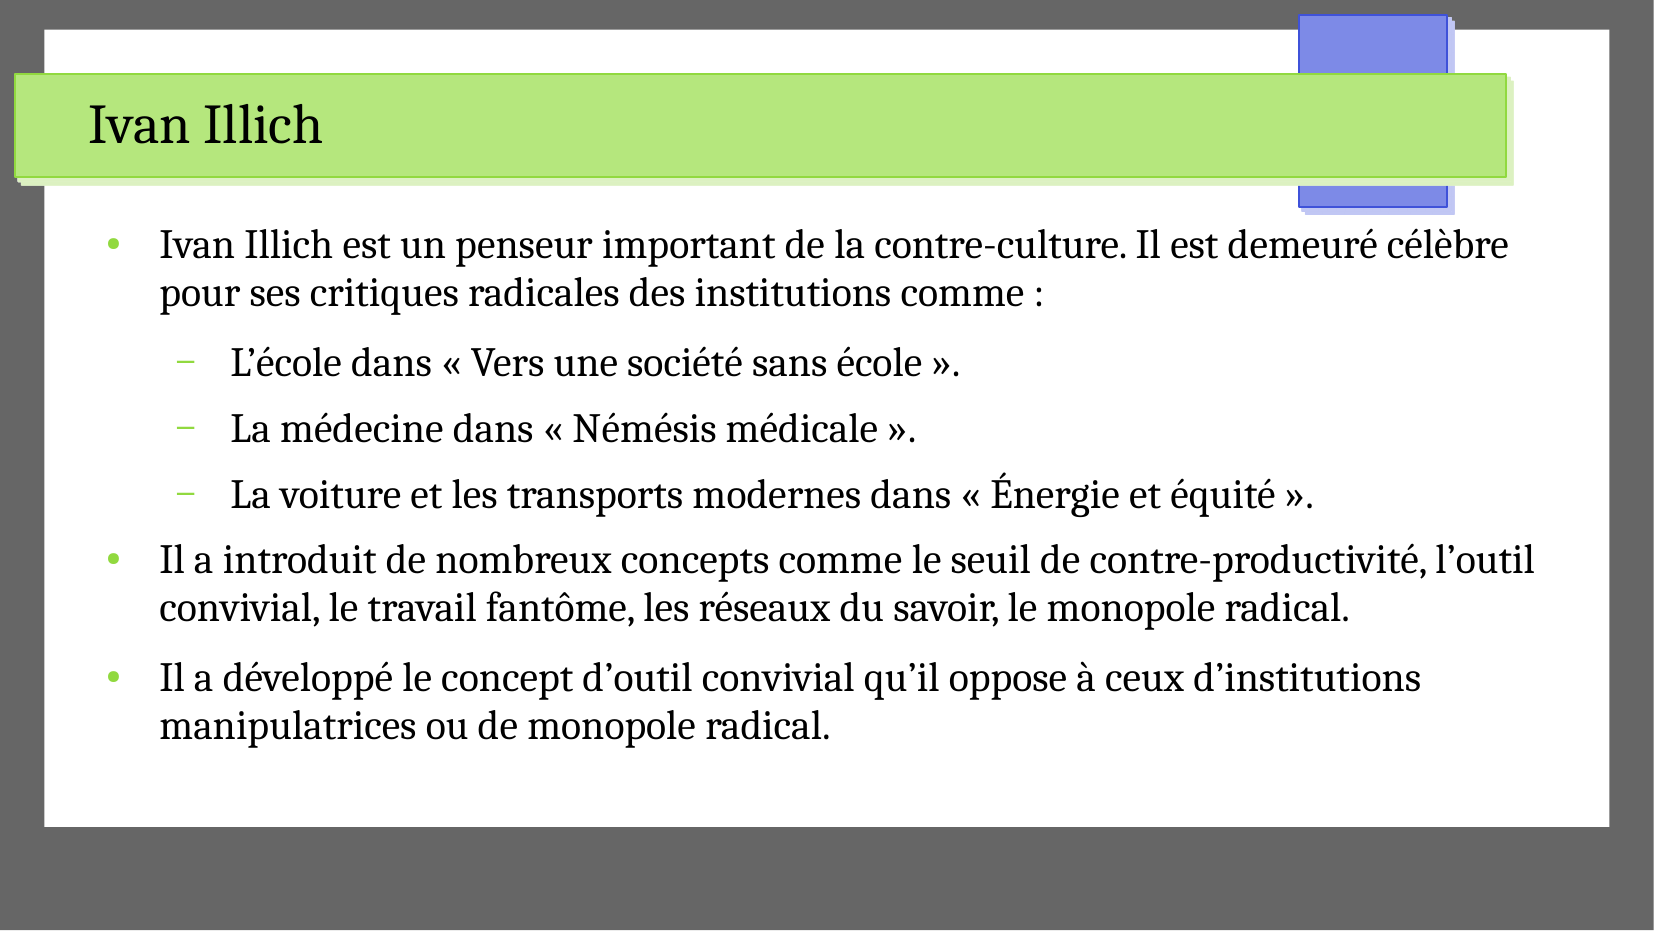

# Ivan Illich
Ivan Illich est un penseur important de la contre-culture. Il est demeuré célèbre pour ses critiques radicales des institutions comme :
L’école dans « Vers une société sans école ».
La médecine dans « Némésis médicale ».
La voiture et les transports modernes dans « Énergie et équité ».
Il a introduit de nombreux concepts comme le seuil de contre-productivité, l’outil convivial, le travail fantôme, les réseaux du savoir, le monopole radical.
Il a développé le concept d’outil convivial qu’il oppose à ceux d’institutions manipulatrices ou de monopole radical.